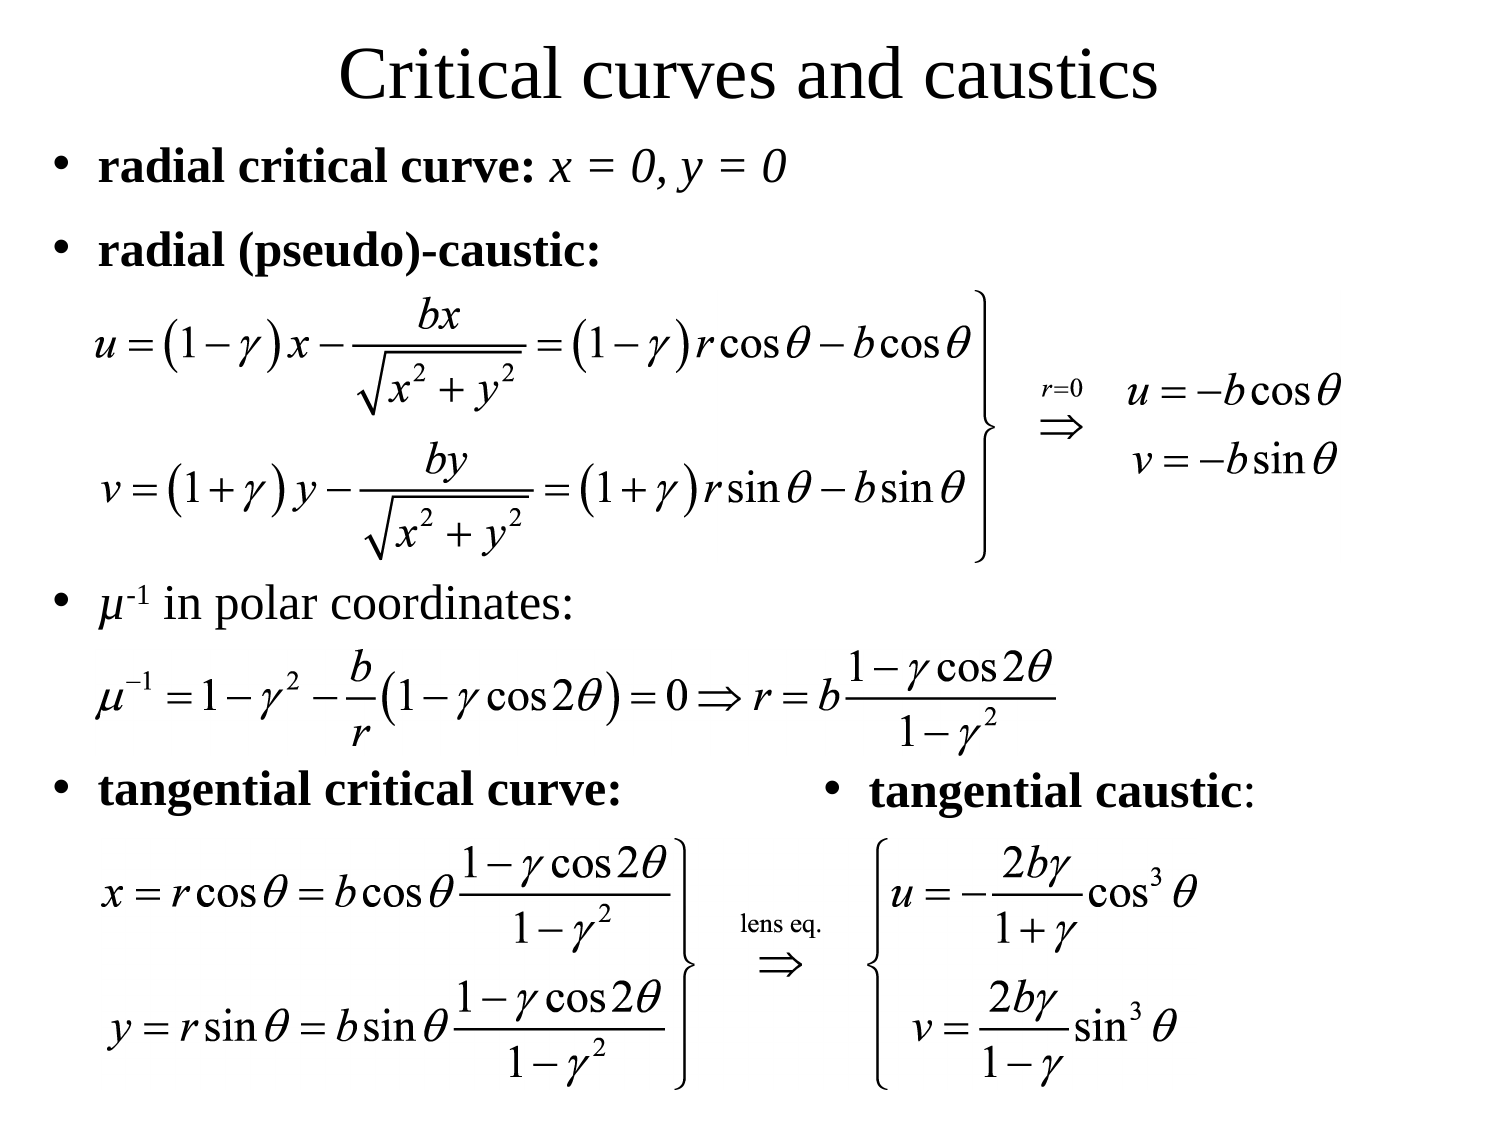

# Critical curves and caustics
radial critical curve: x = 0, y = 0
radial (pseudo)-caustic:
µ-1 in polar coordinates:
tangential critical curve:
tangential caustic: